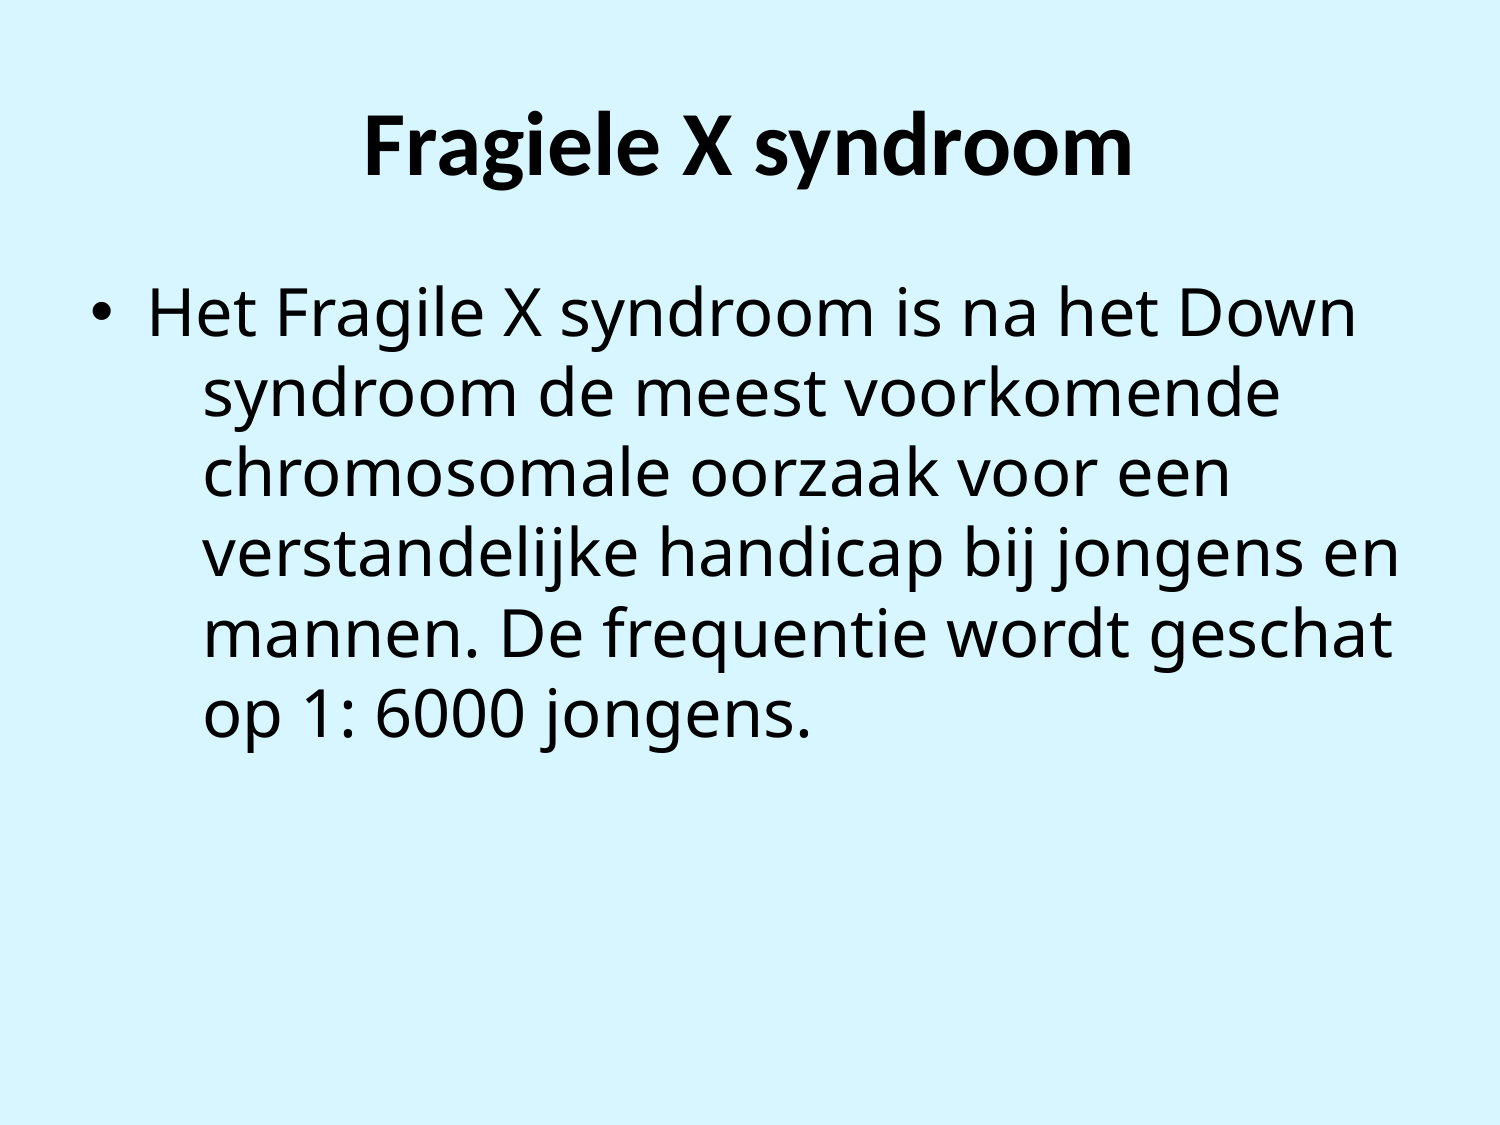

# Fragiele X syndroom
Het Fragile X syndroom is na het Down syndroom de meest voorkomende chromosomale oorzaak voor een verstandelijke handicap bij jongens en mannen. De frequentie wordt geschat op 1: 6000 jongens.